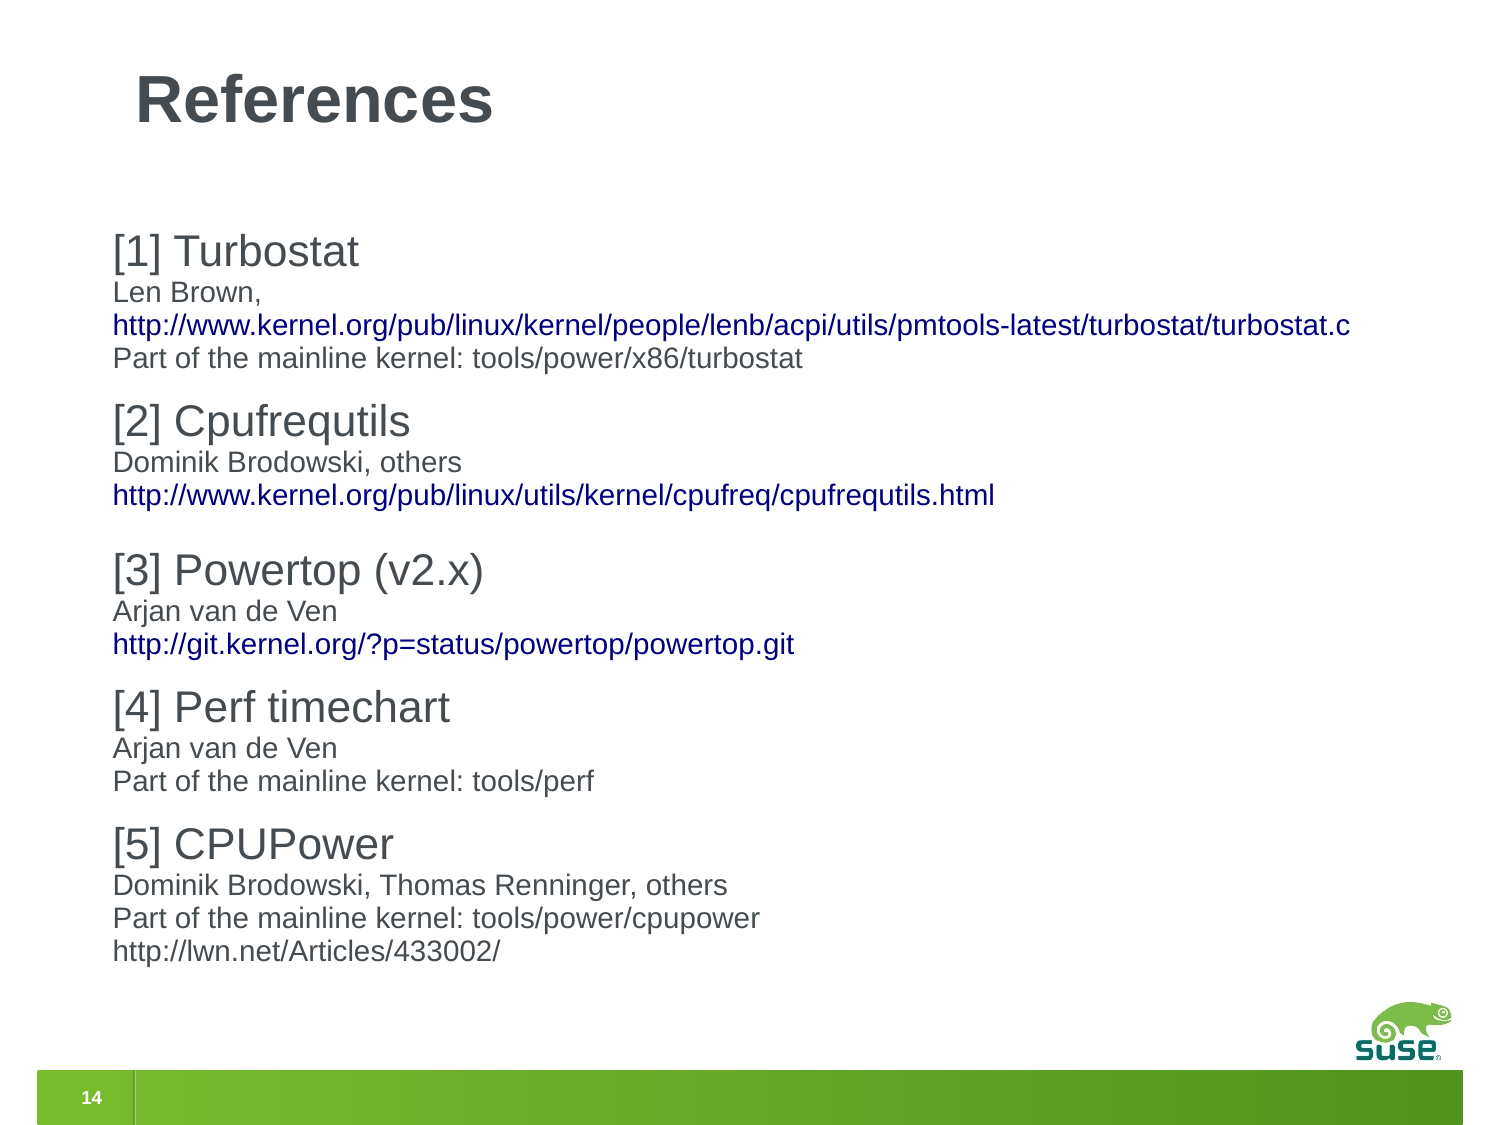

# References
[1] Turbostat
Len Brown,
http://www.kernel.org/pub/linux/kernel/people/lenb/acpi/utils/pmtools-latest/turbostat/turbostat.c
Part of the mainline kernel: tools/power/x86/turbostat
[2] Cpufrequtils
Dominik Brodowski, others
http://www.kernel.org/pub/linux/utils/kernel/cpufreq/cpufrequtils.html
[3] Powertop (v2.x)
Arjan van de Ven
http://git.kernel.org/?p=status/powertop/powertop.git
[4] Perf timechart
Arjan van de Ven
Part of the mainline kernel: tools/perf
[5] CPUPower
Dominik Brodowski, Thomas Renninger, others
Part of the mainline kernel: tools/power/cpupower
http://lwn.net/Articles/433002/